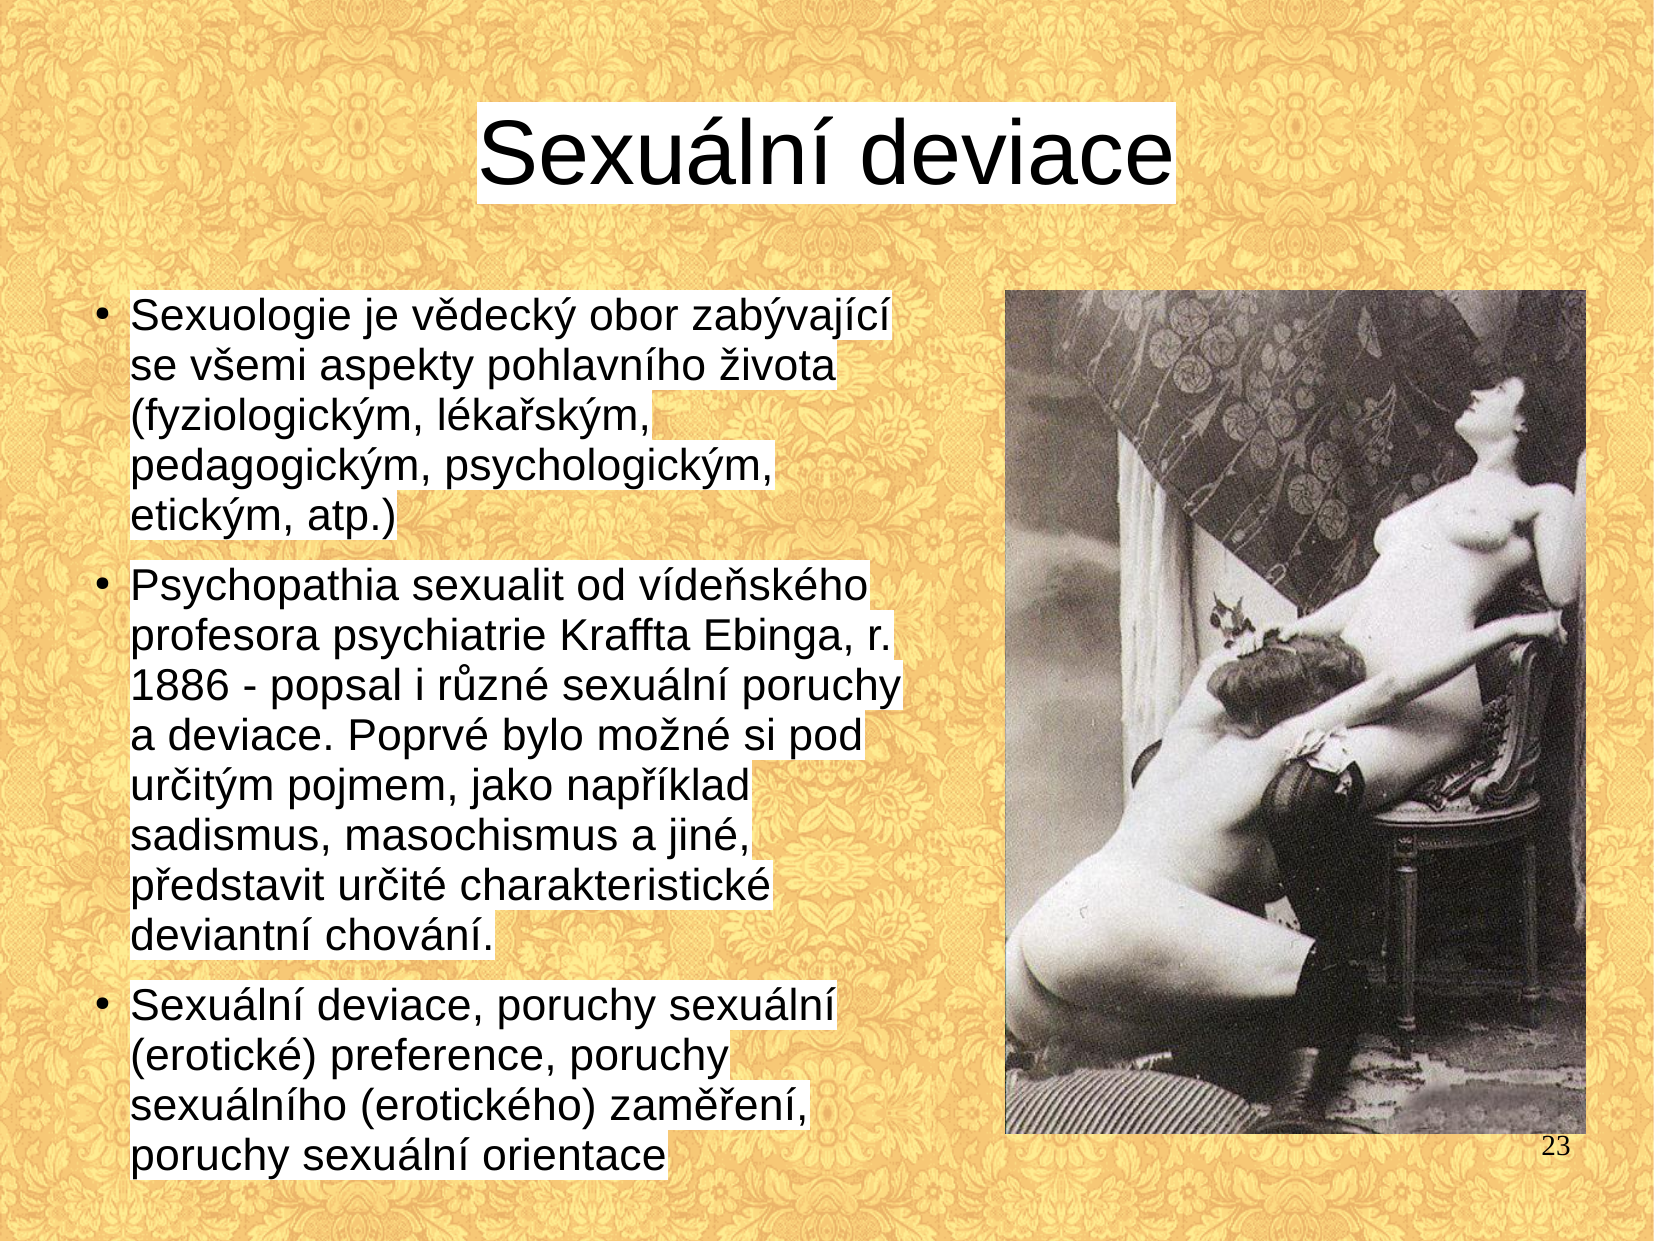

# Sexuální deviace
Sexuologie je vědecký obor zabývající se všemi aspekty pohlavního života (fyziologickým, lékařským, pedagogickým, psychologickým, etickým, atp.)
Psychopathia sexualit od vídeňského profesora psychiatrie Kraffta Ebinga, r. 1886 - popsal i různé sexuální poruchy a deviace. Poprvé bylo možné si pod určitým pojmem, jako například sadismus, masochismus a jiné, představit určité charakteristické deviantní chování.
Sexuální deviace, poruchy sexuální (erotické) preference, poruchy sexuálního (erotického) zaměření, poruchy sexuální orientace
23